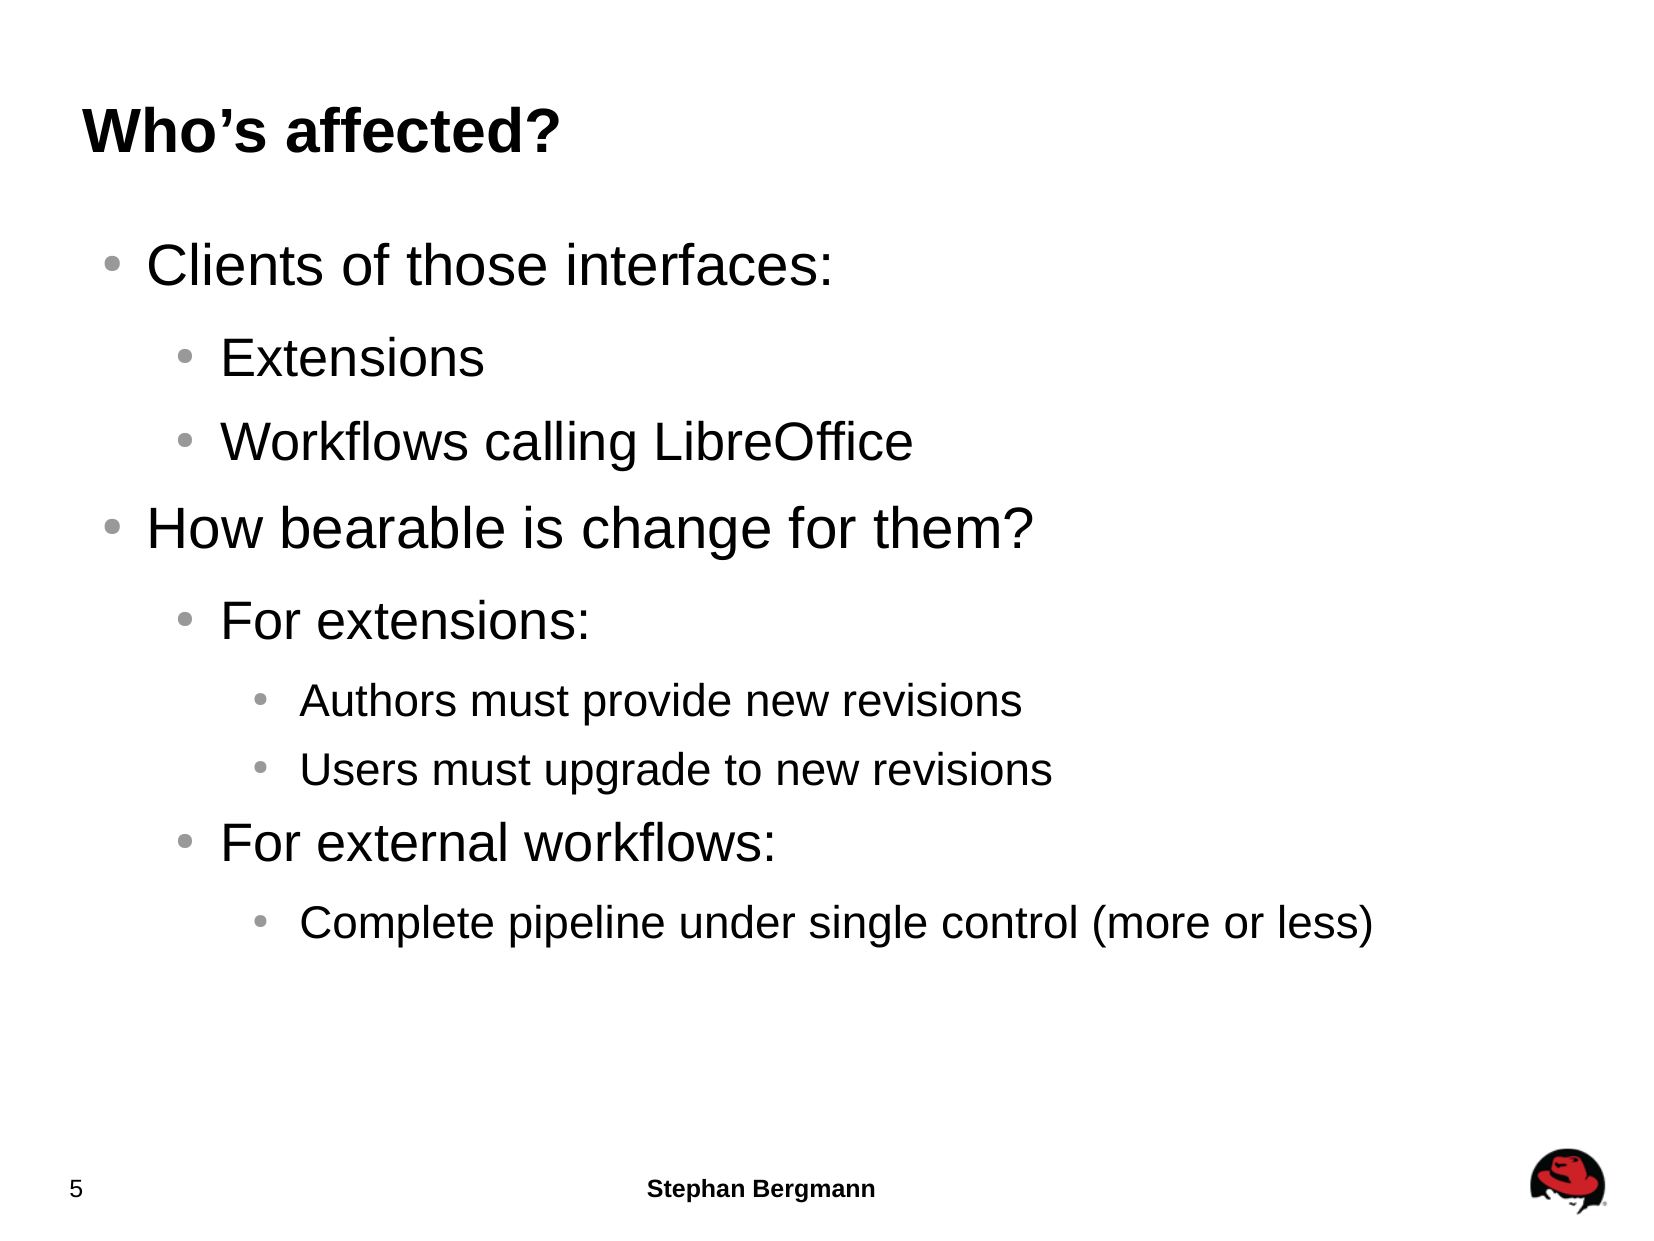

# Who’s affected?
Clients of those interfaces:
Extensions
Workflows calling LibreOffice
How bearable is change for them?
For extensions:
Authors must provide new revisions
Users must upgrade to new revisions
For external workflows:
Complete pipeline under single control (more or less)